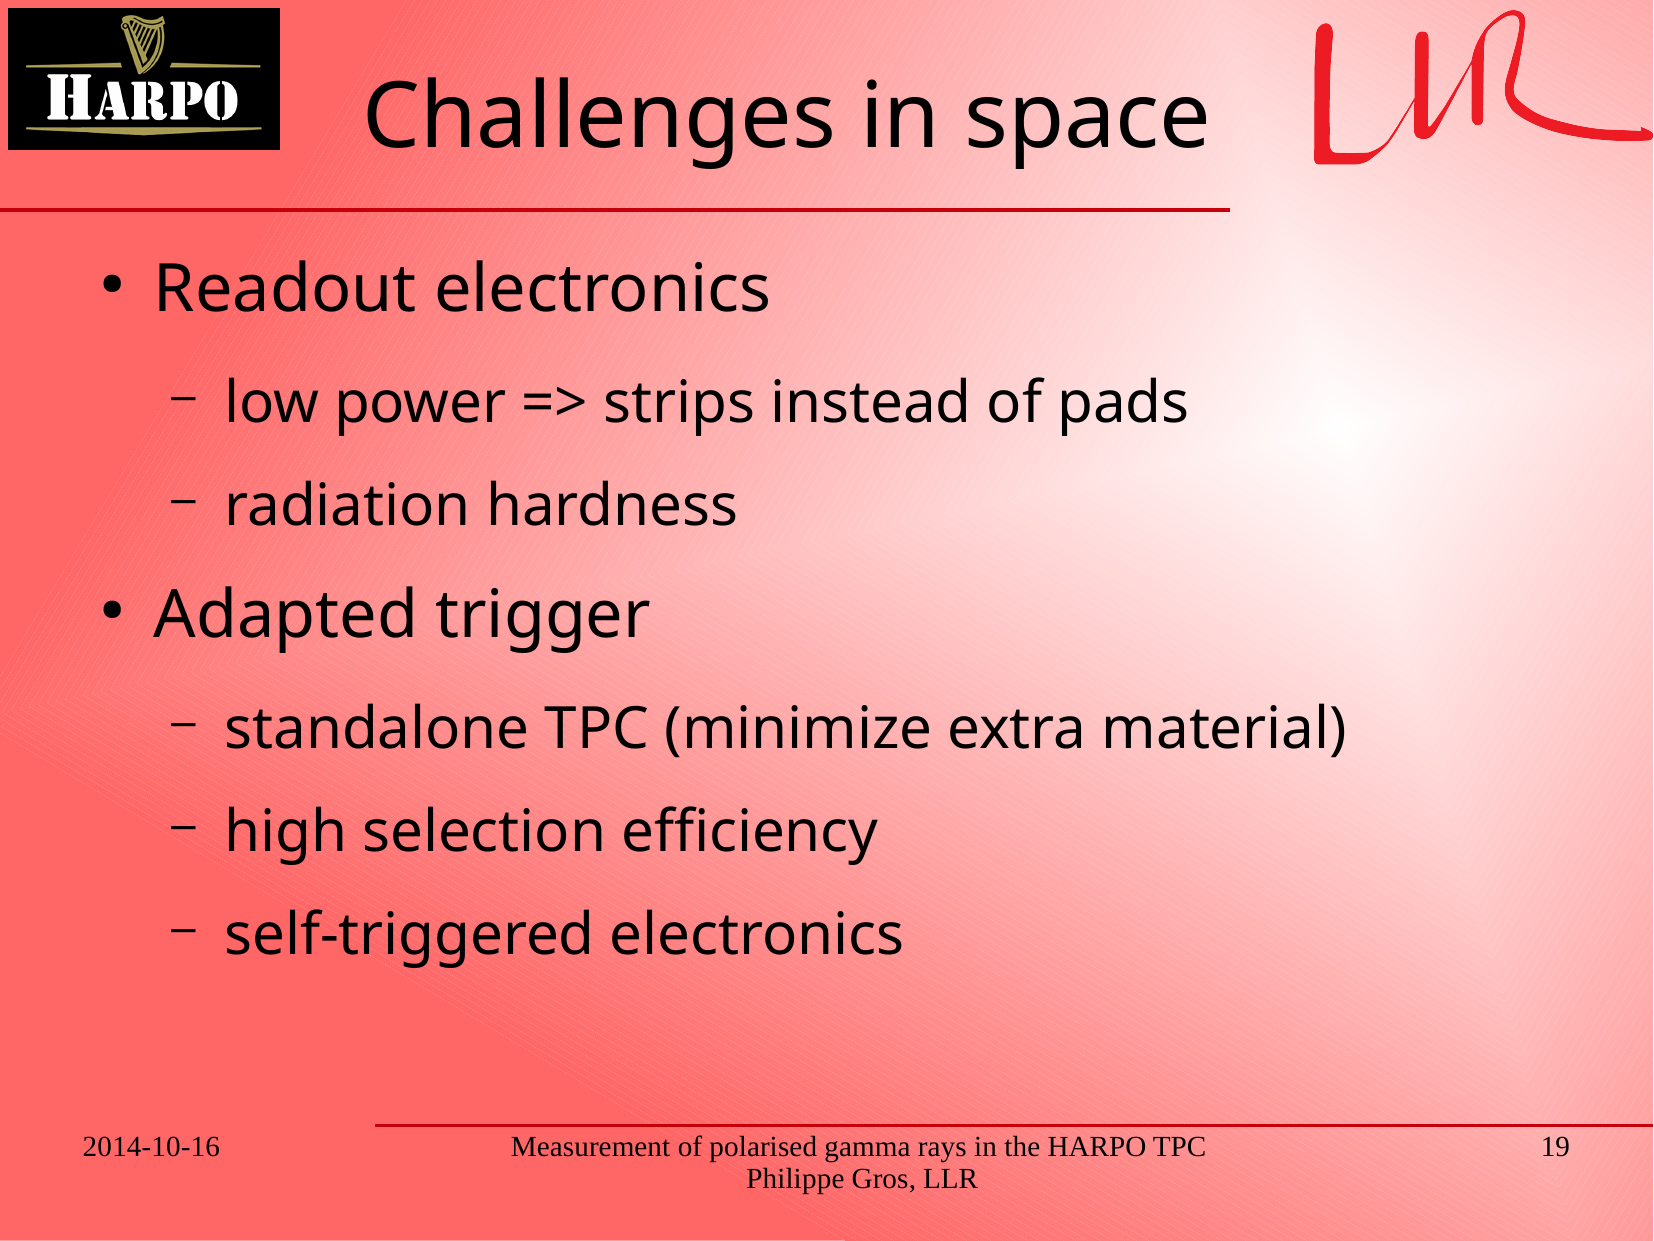

# Challenges in space
Readout electronics
low power => strips instead of pads
radiation hardness
Adapted trigger
standalone TPC (minimize extra material)
high selection efficiency
self-triggered electronics
2014-10-16
19